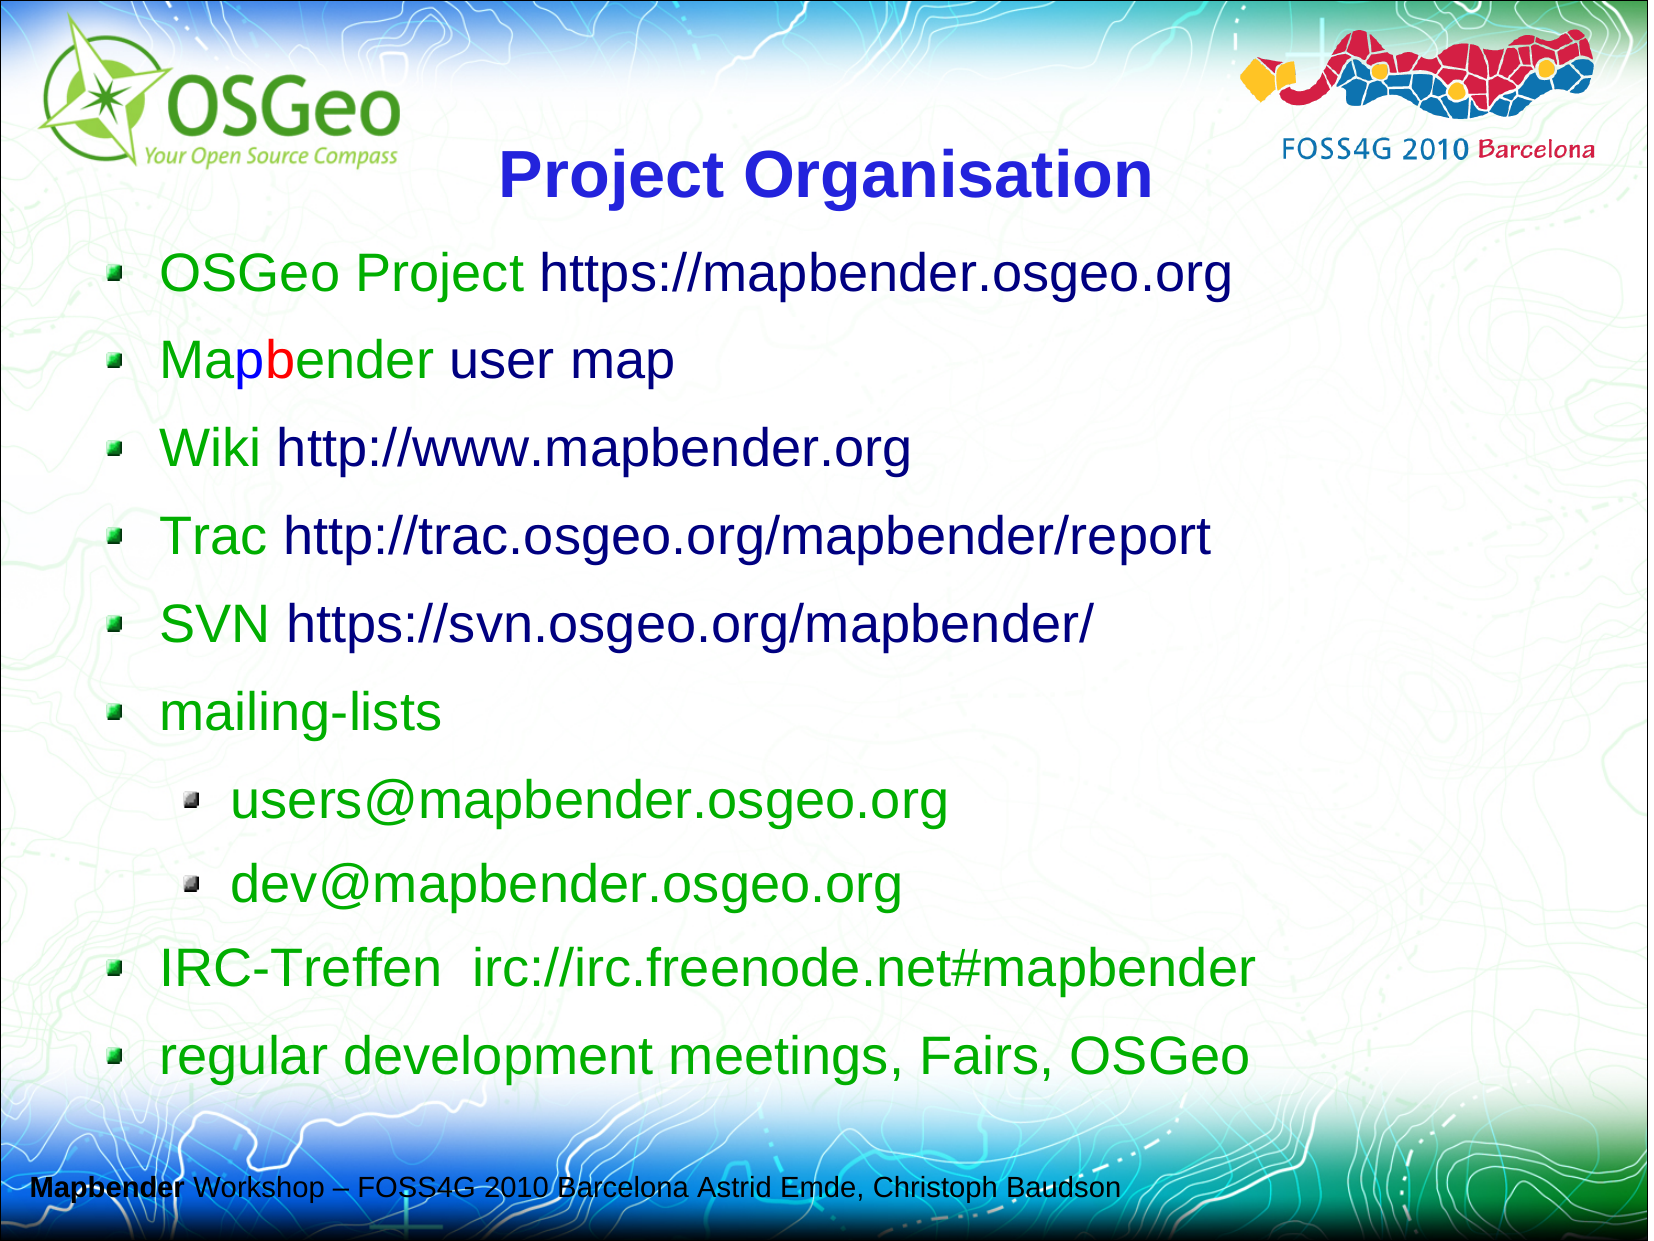

# Project Organisation
OSGeo Project https://mapbender.osgeo.org
Mapbender user map
Wiki http://www.mapbender.org
Trac http://trac.osgeo.org/mapbender/report
SVN https://svn.osgeo.org/mapbender/
mailing-lists
users@mapbender.osgeo.org
dev@mapbender.osgeo.org
IRC-Treffen irc://irc.freenode.net#mapbender
regular development meetings, Fairs, OSGeo